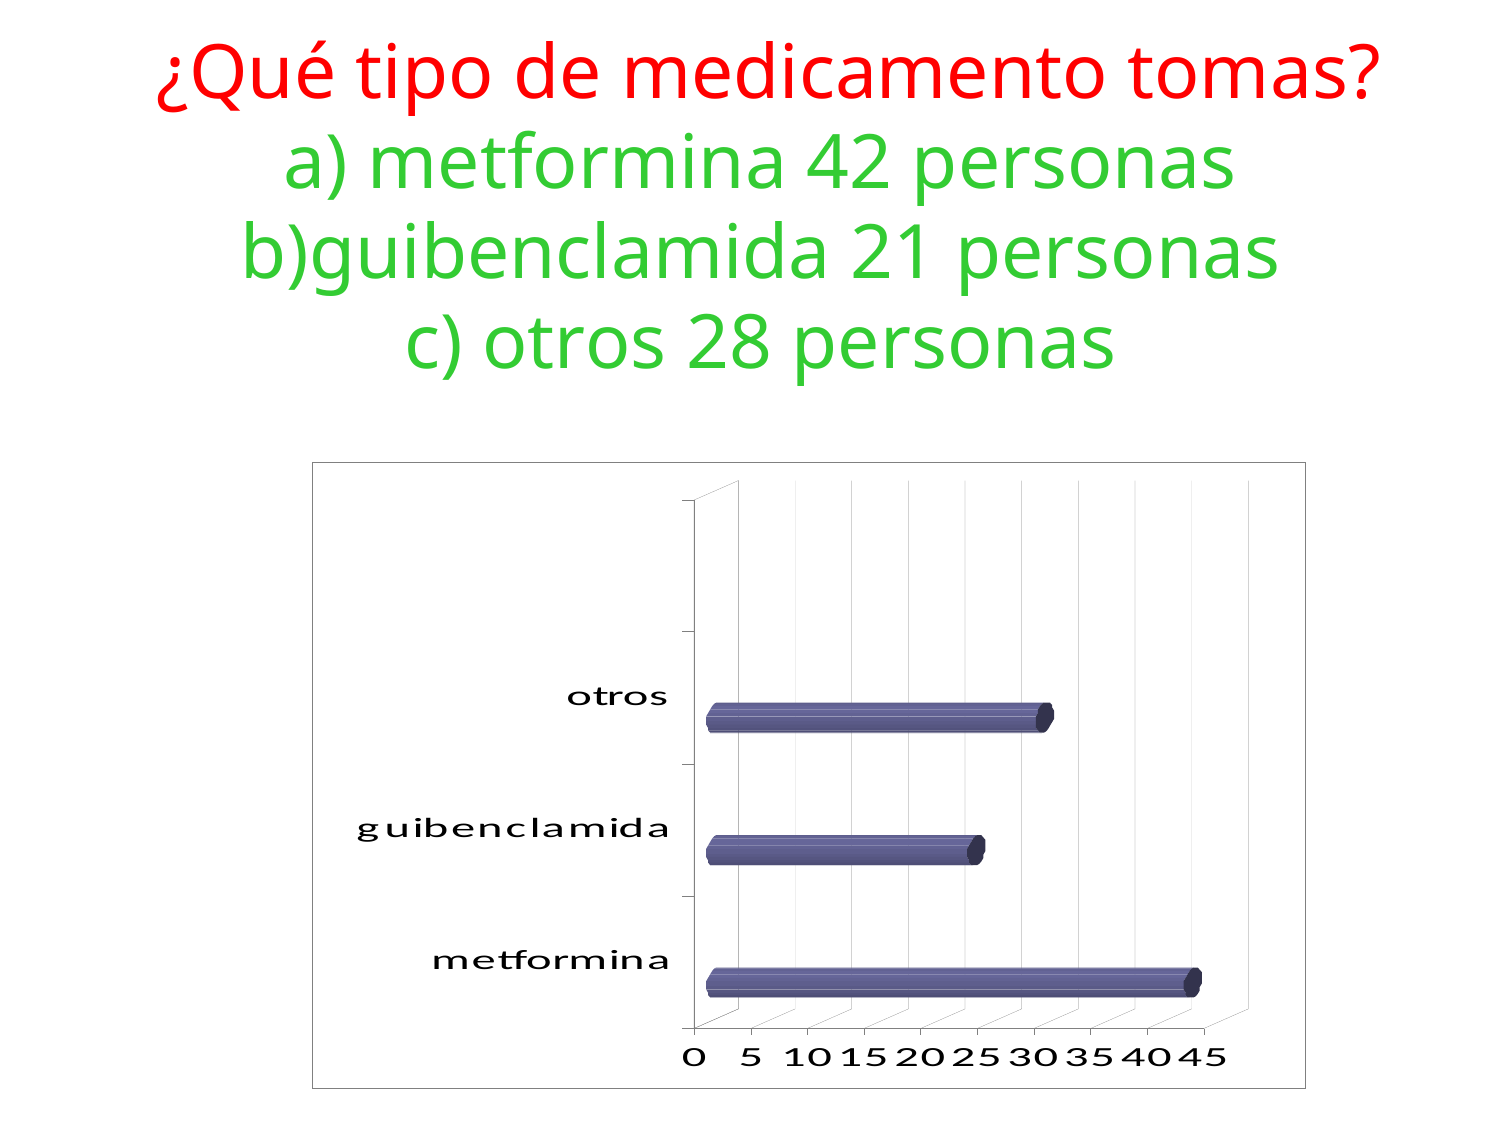

# ¿Qué tipo de medicamento tomas? a) metformina 42 personas b)guibenclamida 21 personas c) otros 28 personas